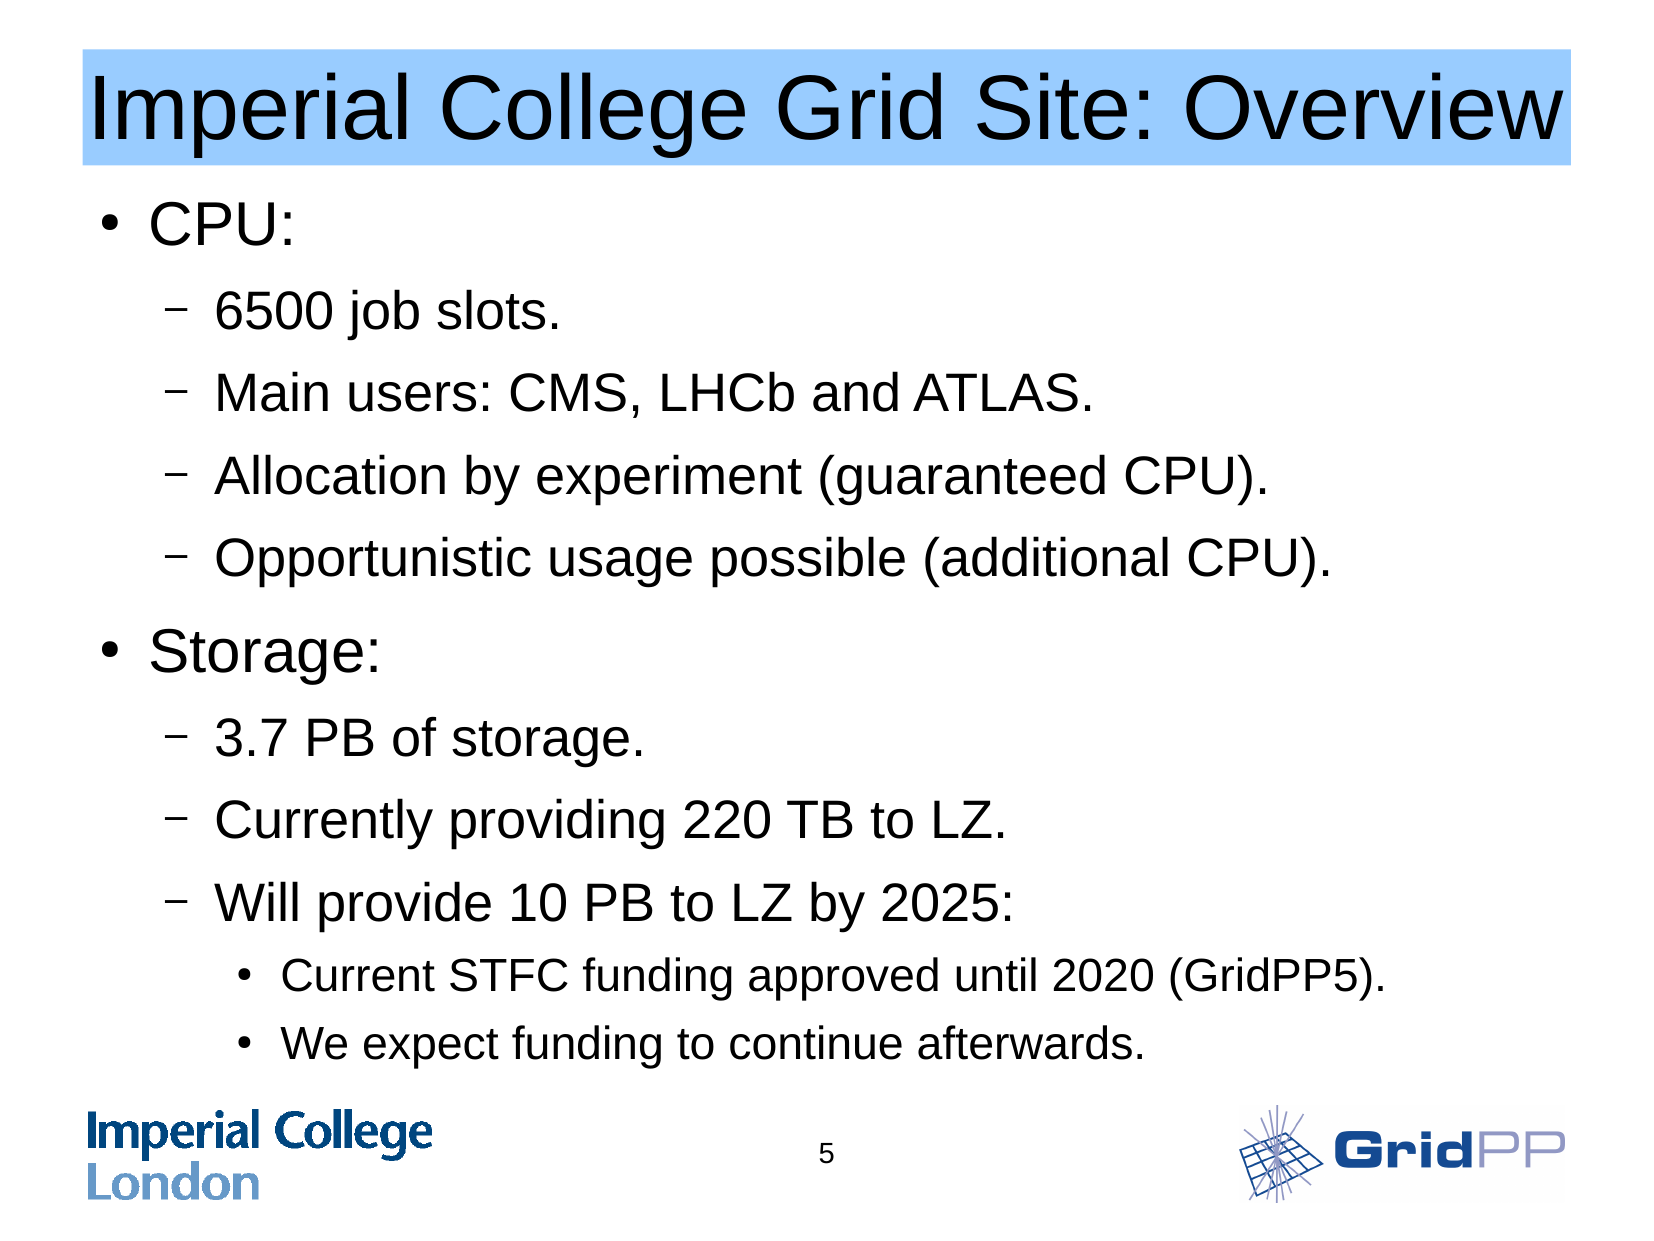

# Imperial College Grid Site: Overview
CPU:
6500 job slots.
Main users: CMS, LHCb and ATLAS.
Allocation by experiment (guaranteed CPU).
Opportunistic usage possible (additional CPU).
Storage:
3.7 PB of storage.
Currently providing 220 TB to LZ.
Will provide 10 PB to LZ by 2025:
Current STFC funding approved until 2020 (GridPP5).
We expect funding to continue afterwards.